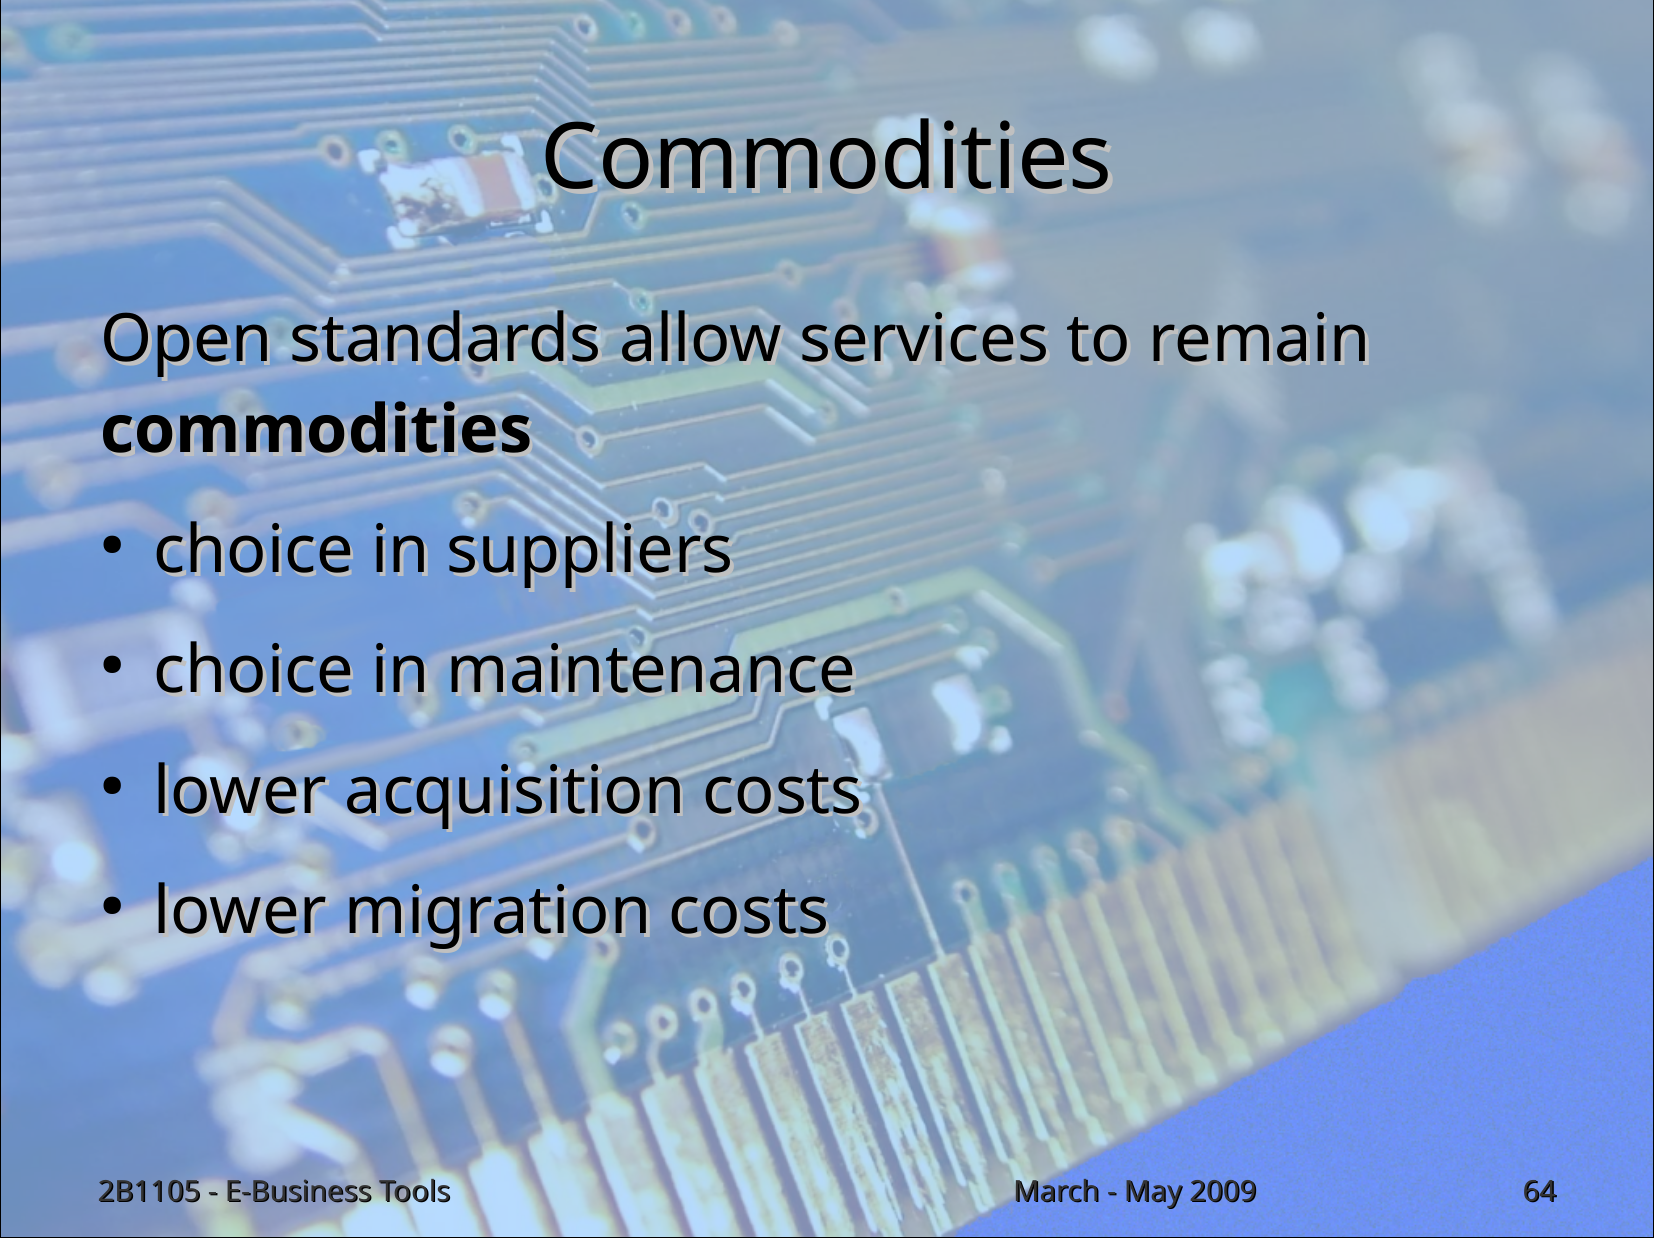

# Commodities
Open standards allow services to remain commodities
choice in suppliers
choice in maintenance
lower acquisition costs
lower migration costs